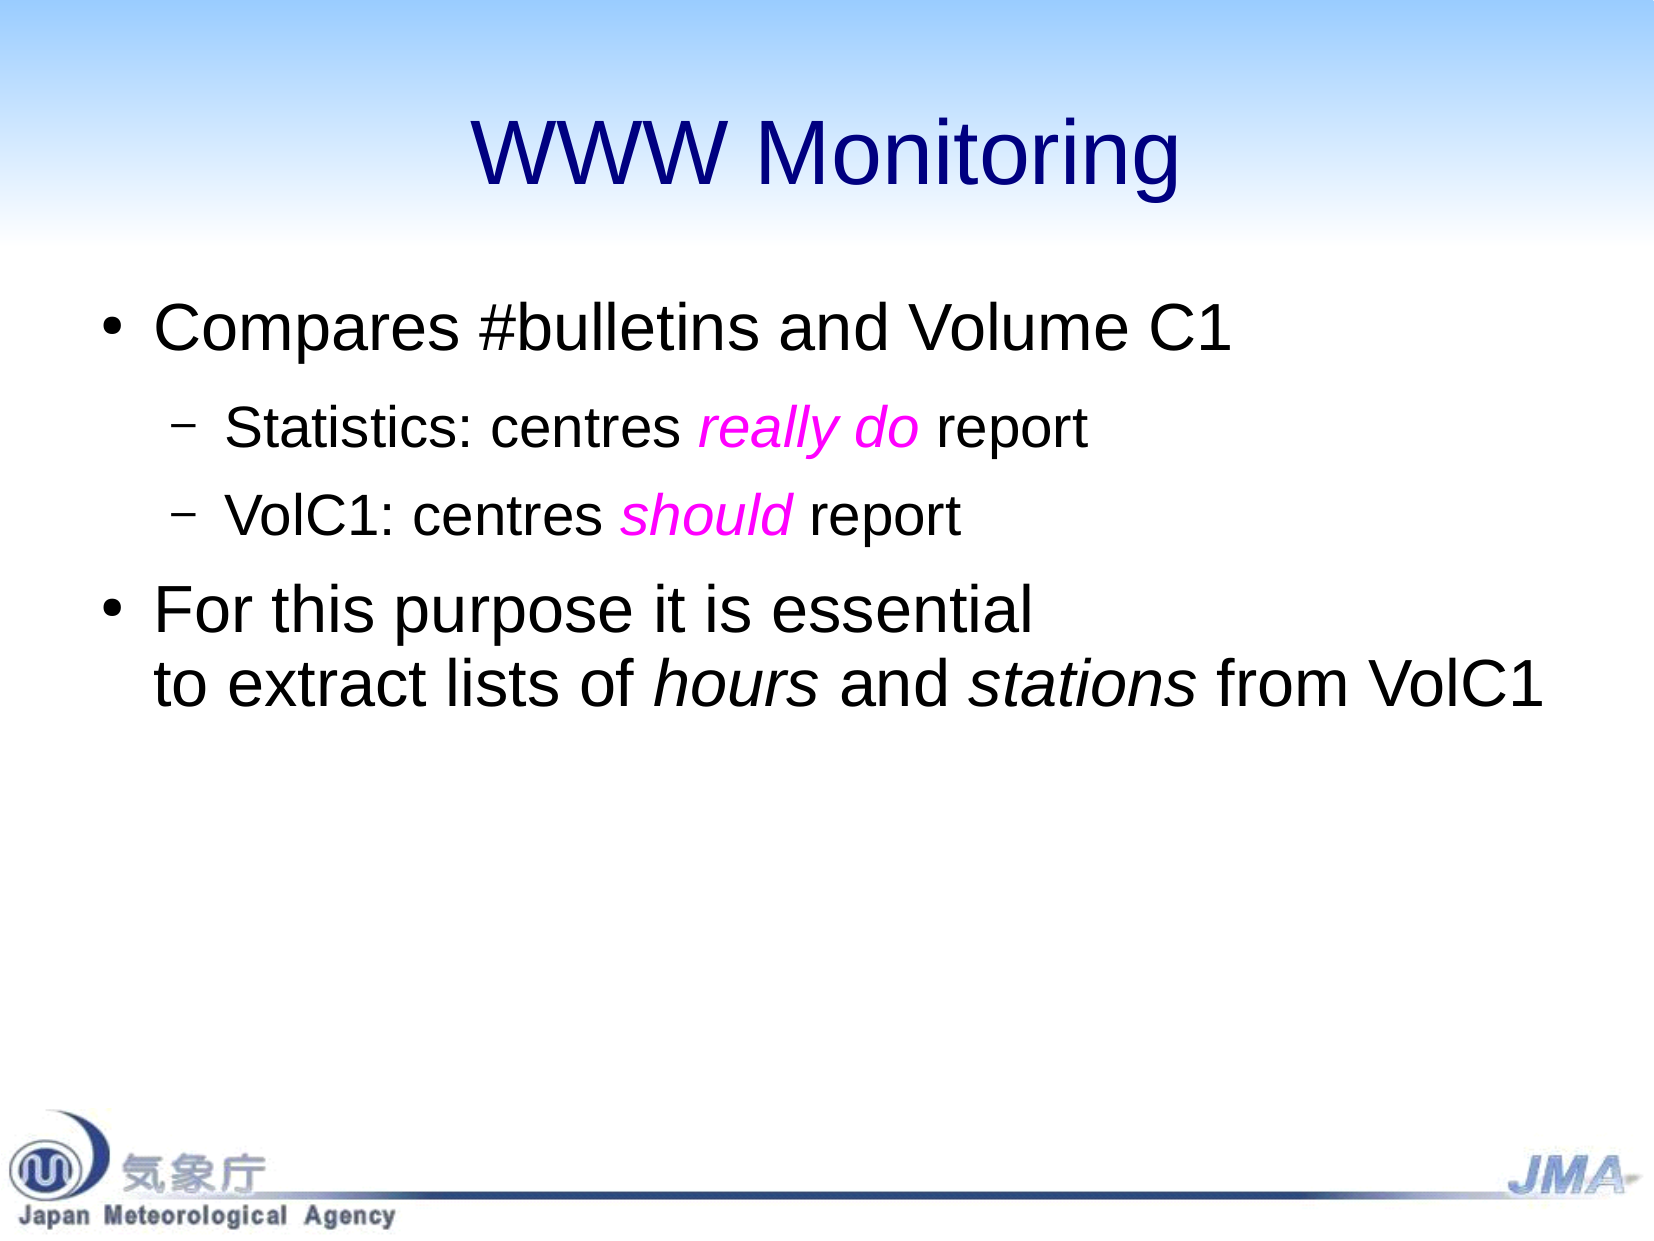

# WWW Monitoring
Compares #bulletins and Volume C1
Statistics: centres really do report
VolC1: centres should report
For this purpose it is essential
to extract lists of hours and stations from VolC1